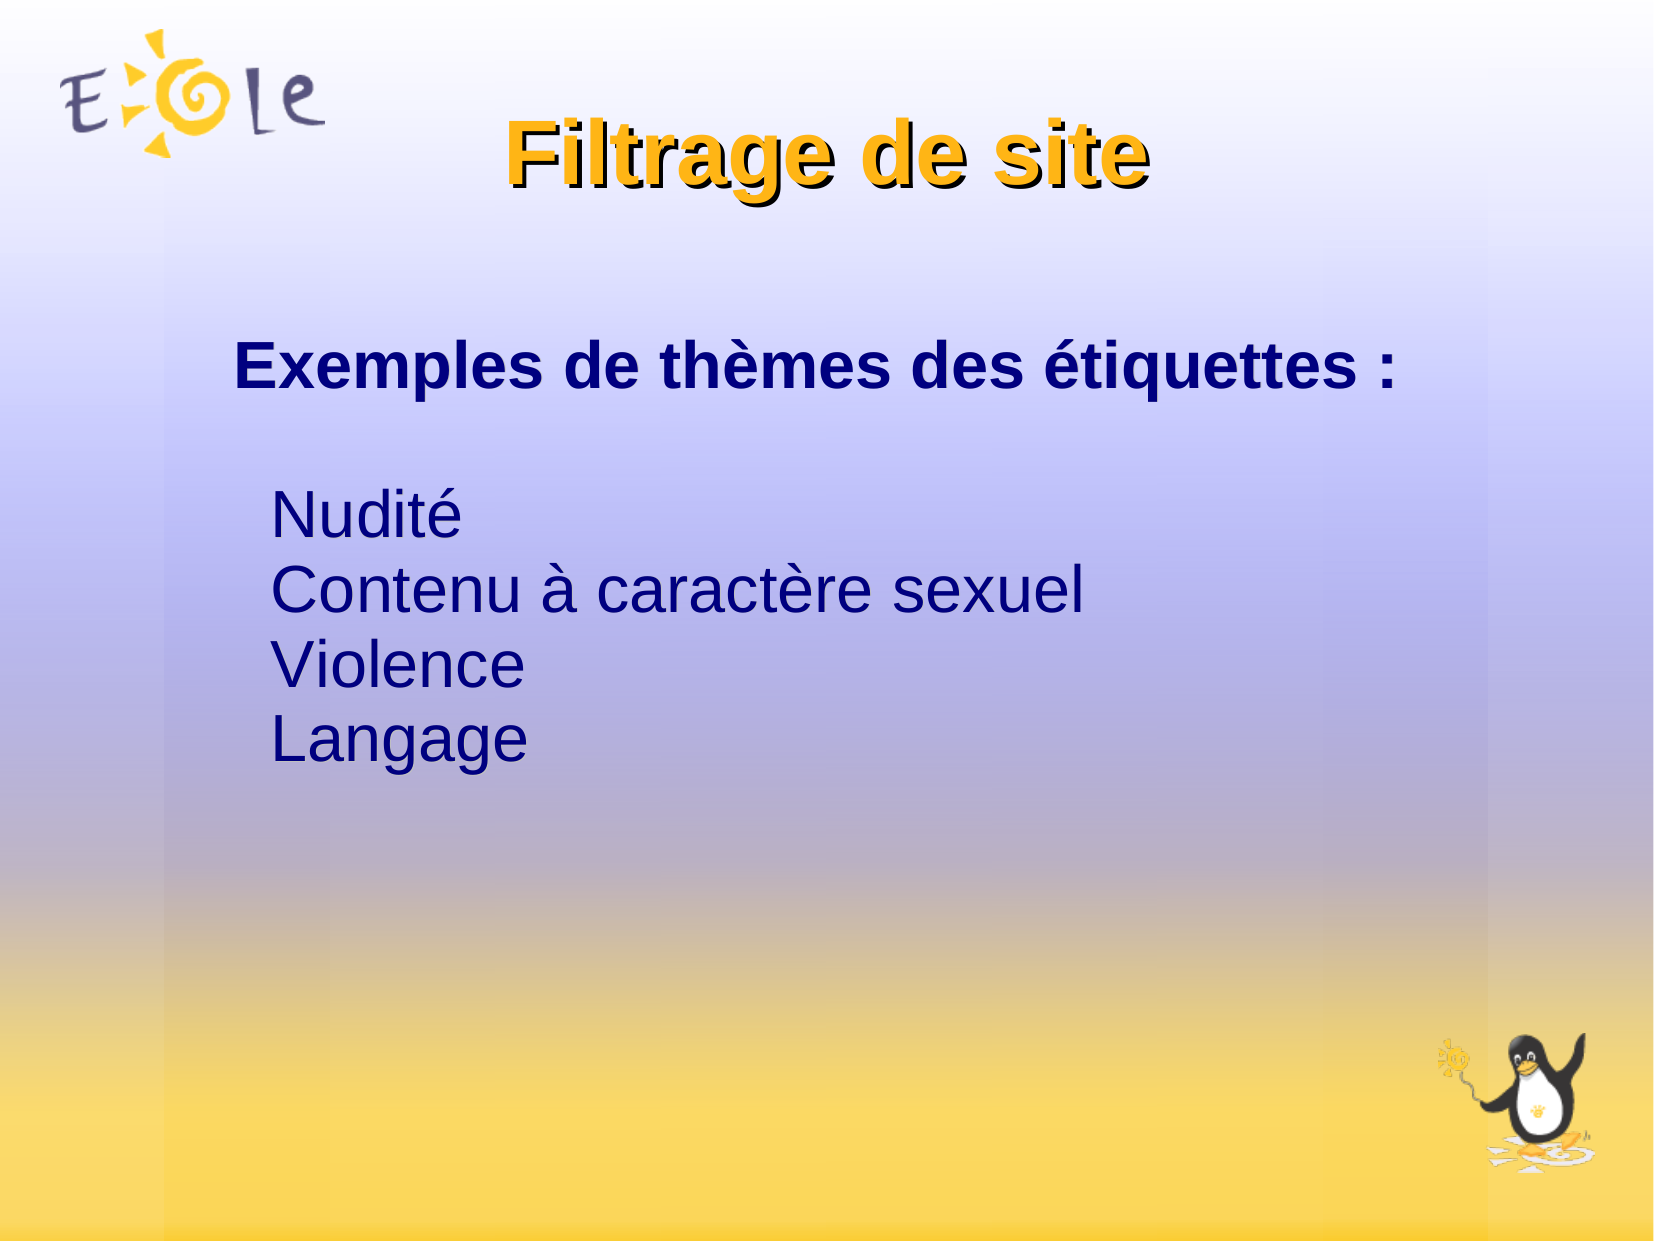

# Filtrage de site
Exemples de thèmes des étiquettes :
 Nudité
 Contenu à caractère sexuel
 Violence
 Langage